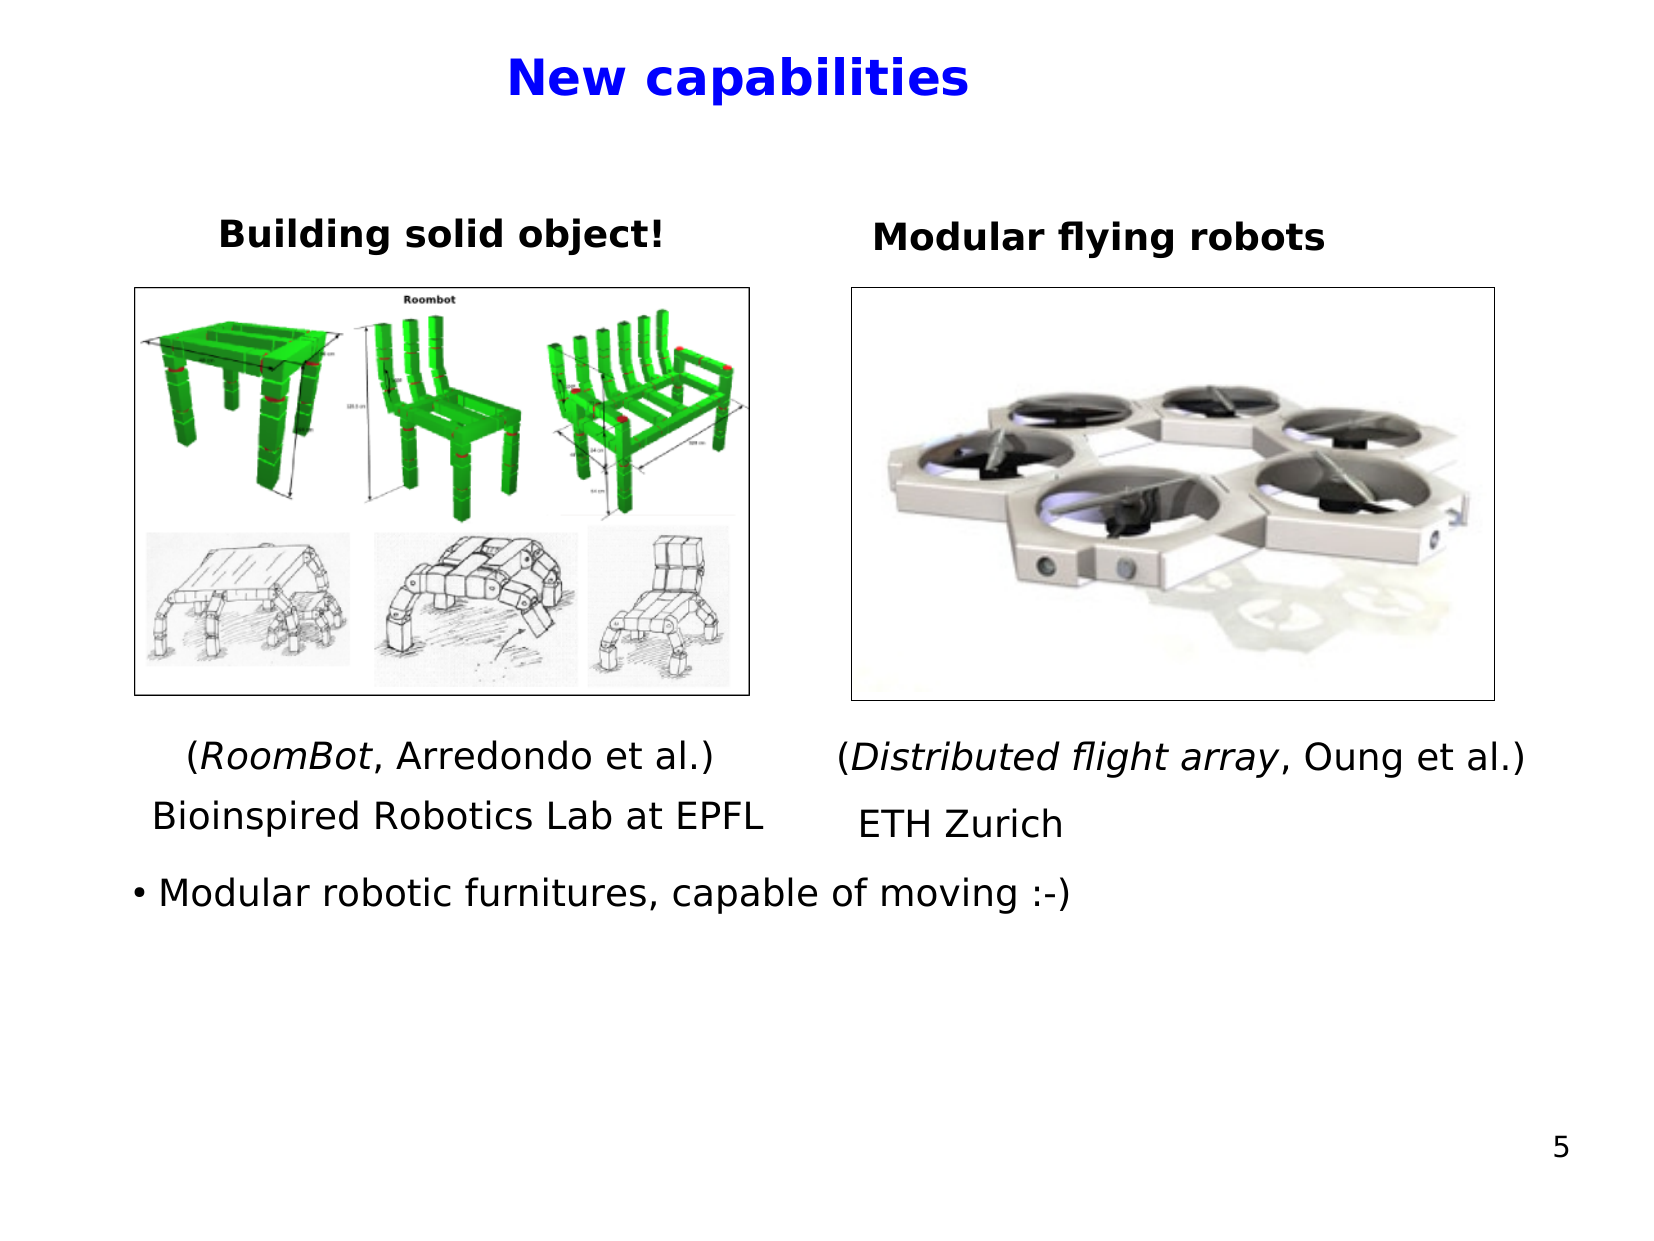

New capabilities
Building solid object!
Modular flying robots
(RoomBot, Arredondo et al.)
(Distributed flight array, Oung et al.)
Bioinspired Robotics Lab at EPFL
ETH Zurich
 Modular robotic furnitures, capable of moving :-)
5